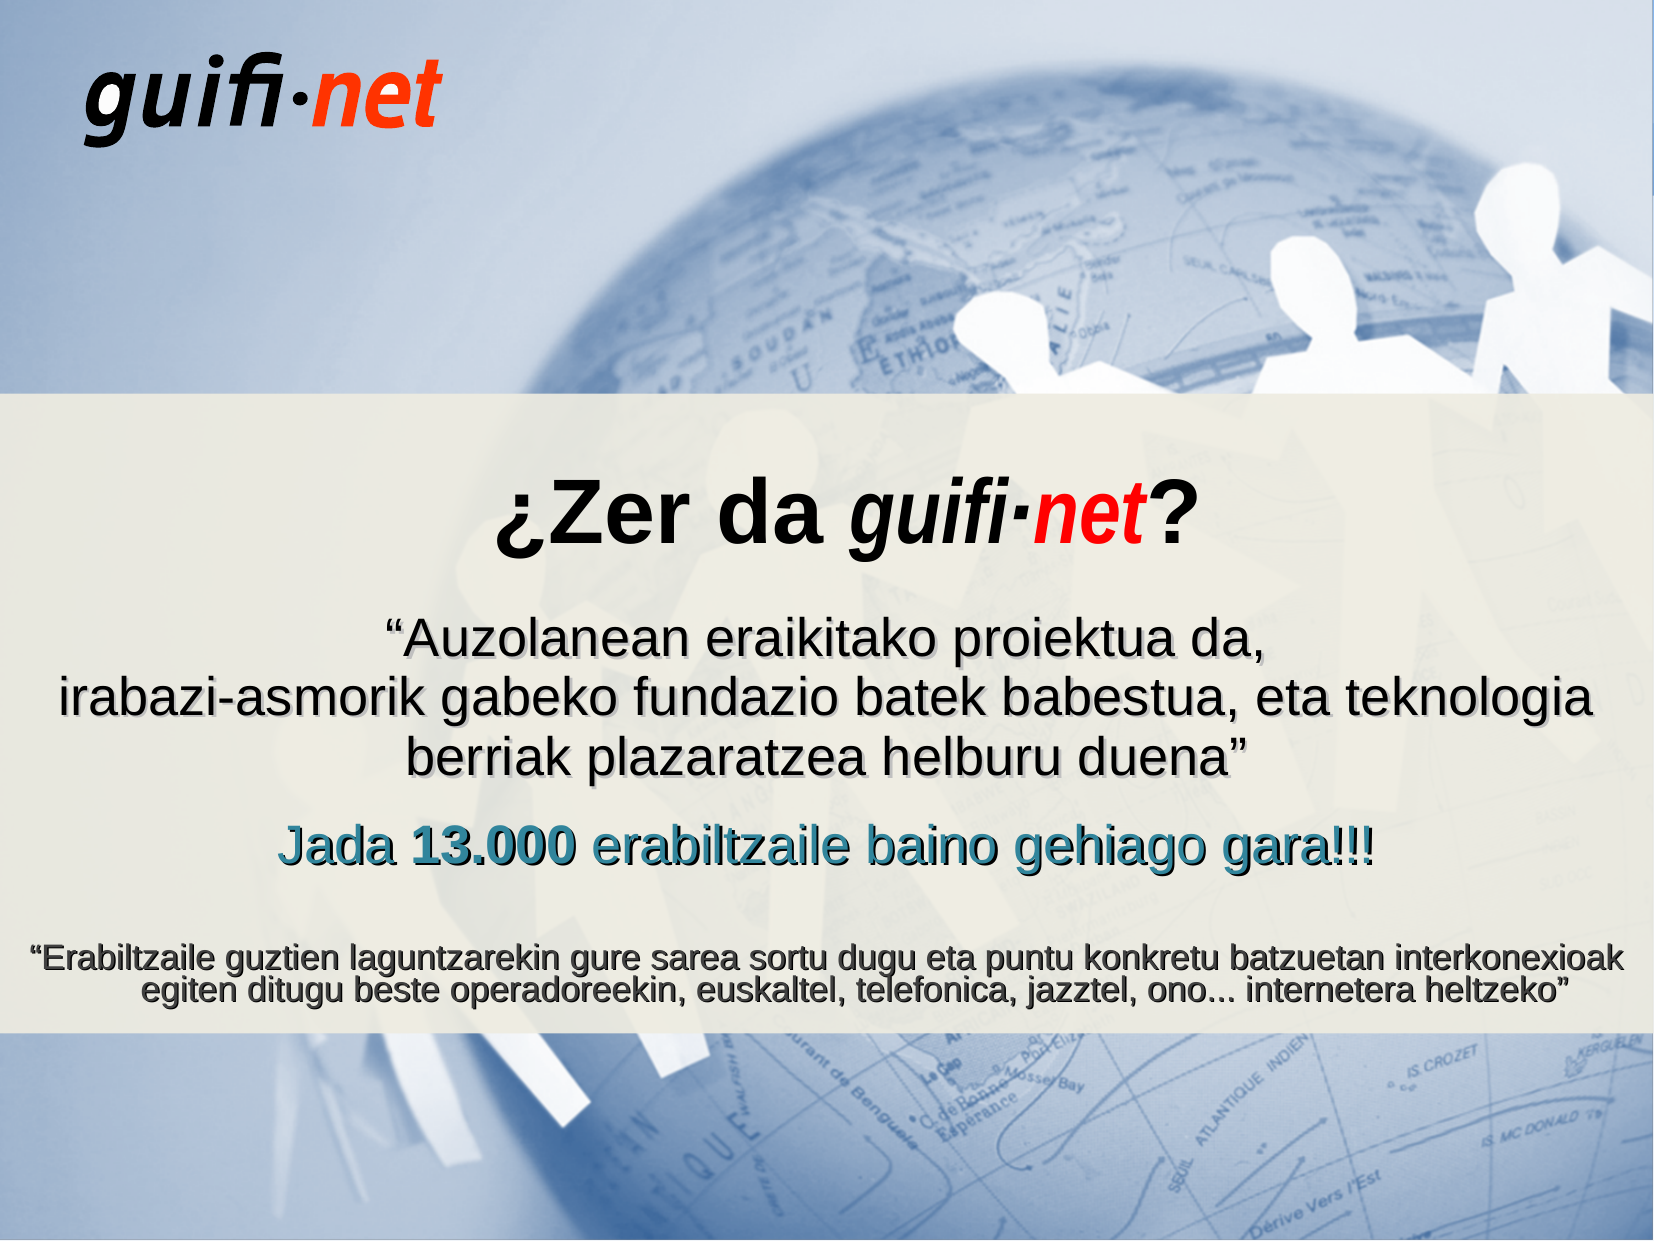

“Auzolanean eraikitako proiektua da,
irabazi-asmorik gabeko fundazio batek babestua, eta teknologia berriak plazaratzea helburu duena”
Jada 13.000 erabiltzaile baino gehiago gara!!!
“Erabiltzaile guztien laguntzarekin gure sarea sortu dugu eta puntu konkretu batzuetan interkonexioak egiten ditugu beste operadoreekin, euskaltel, telefonica, jazztel, ono... internetera heltzeko”
# ¿Zer da guifi·net?